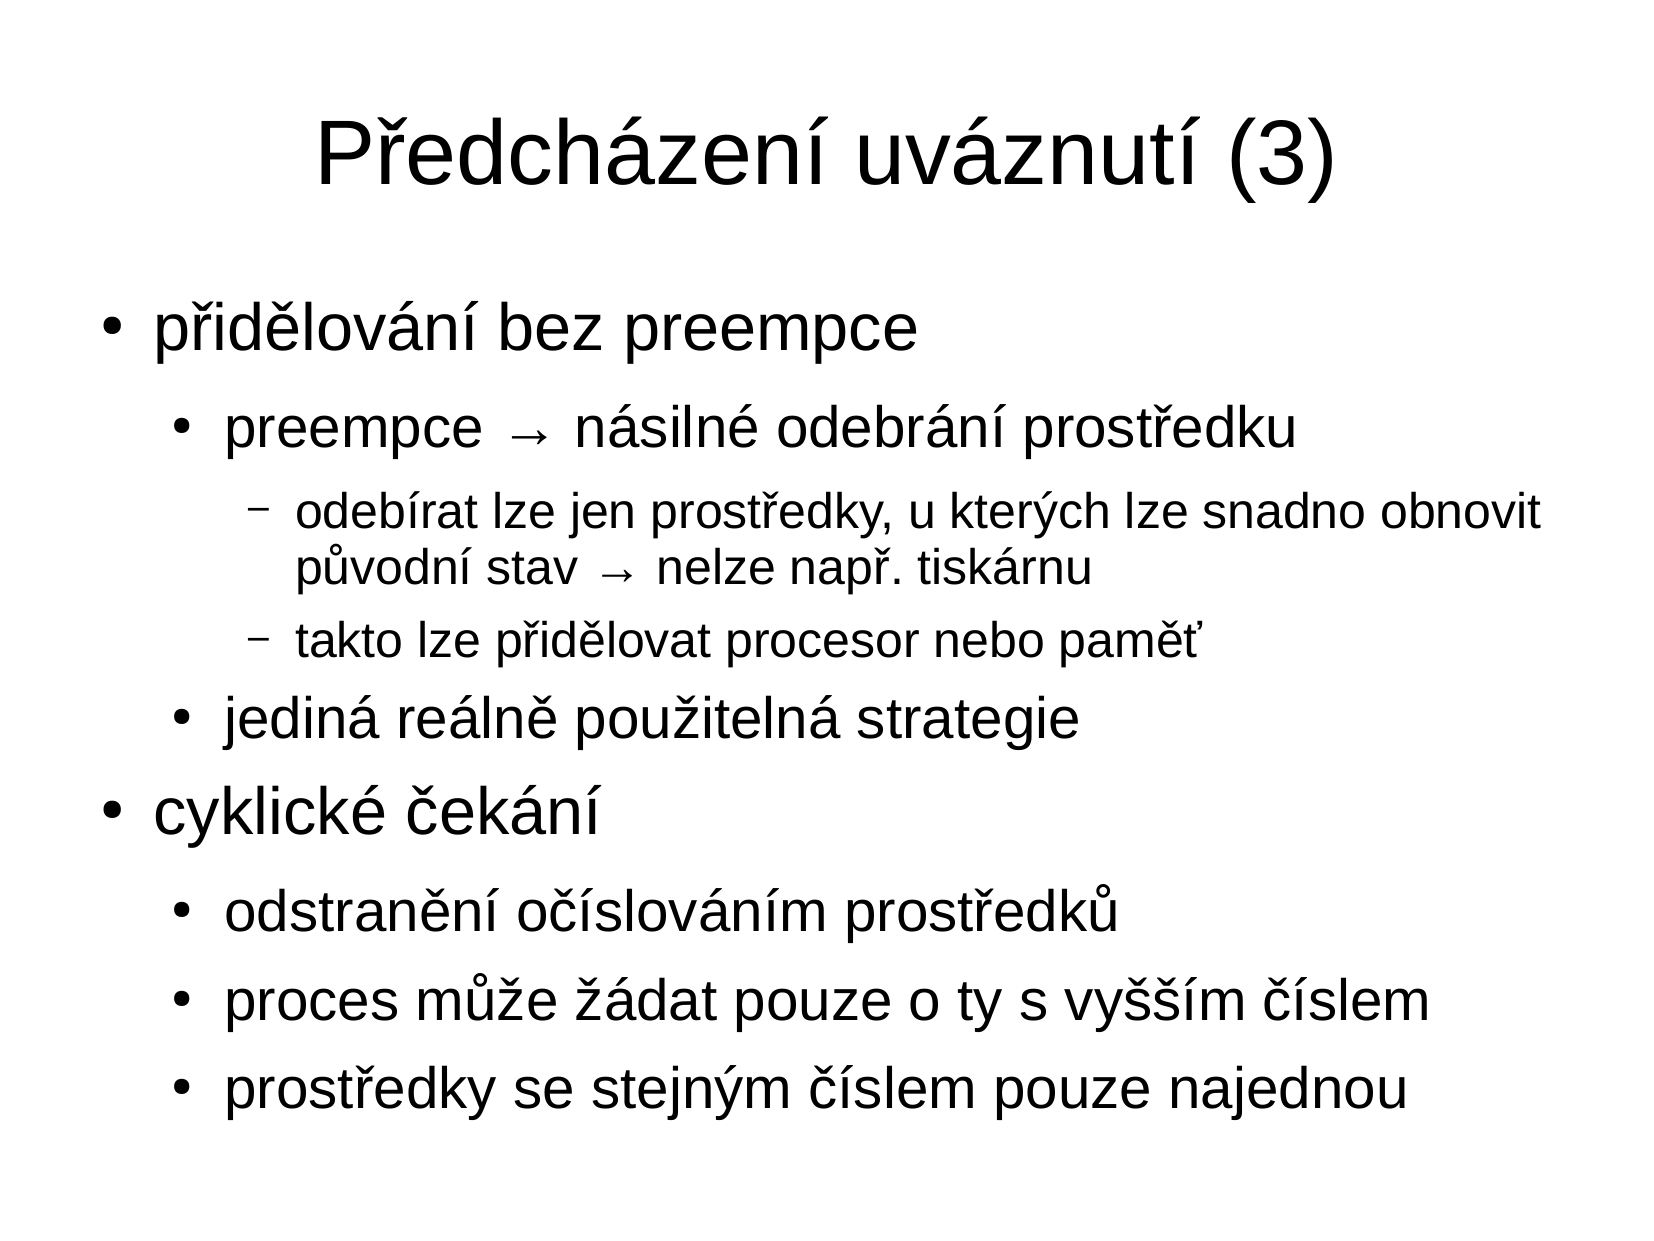

# Předcházení uváznutí (3)
přidělování bez preempce
preempce → násilné odebrání prostředku
odebírat lze jen prostředky, u kterých lze snadno obnovit původní stav → nelze např. tiskárnu
takto lze přidělovat procesor nebo paměť
jediná reálně použitelná strategie
cyklické čekání
odstranění očíslováním prostředků
proces může žádat pouze o ty s vyšším číslem
prostředky se stejným číslem pouze najednou